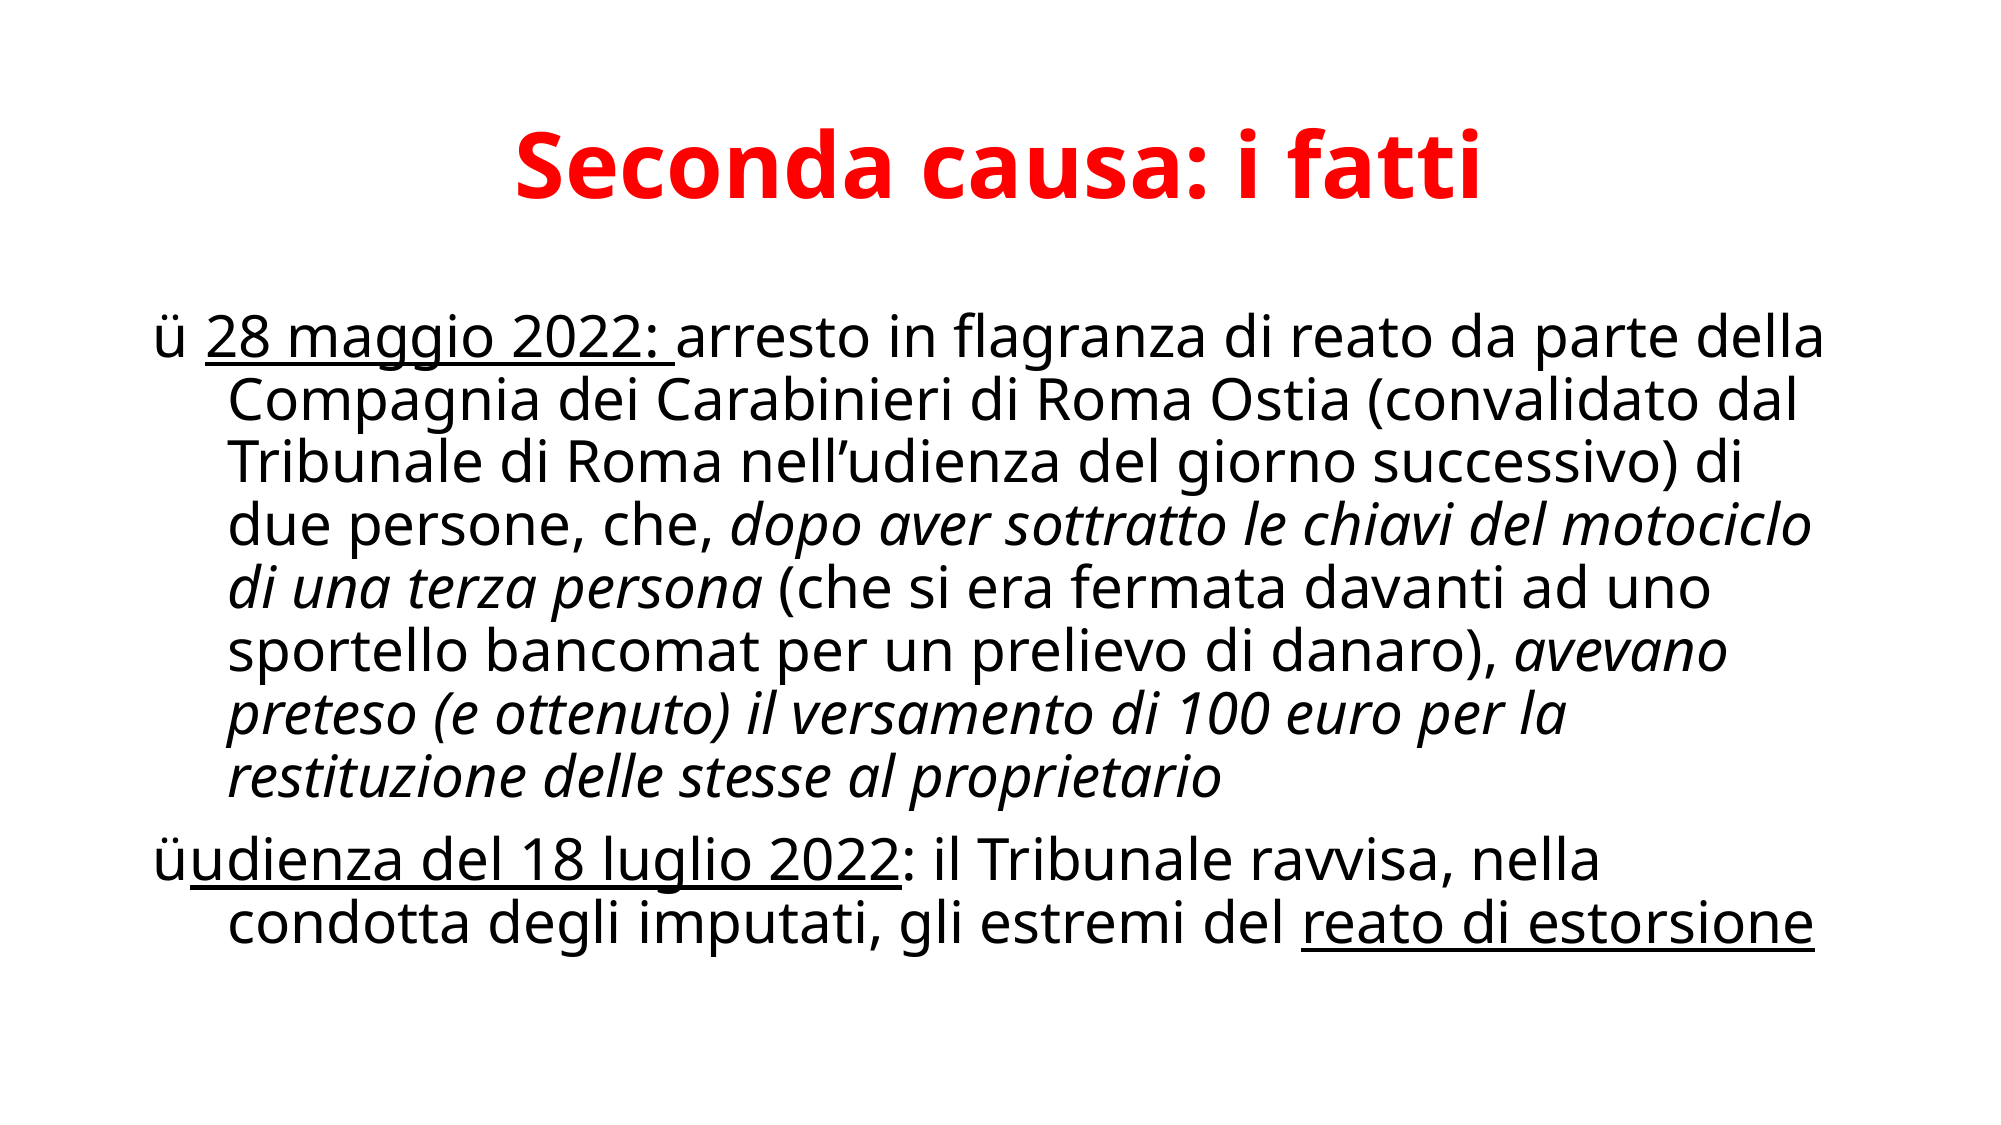

# Seconda causa: i fatti
 28 maggio 2022: arresto in flagranza di reato da parte della Compagnia dei Carabinieri di Roma Ostia (convalidato dal Tribunale di Roma nell’udienza del giorno successivo) di due persone, che, dopo aver sottratto le chiavi del motociclo di una terza persona (che si era fermata davanti ad uno sportello bancomat per un prelievo di danaro), avevano preteso (e ottenuto) il versamento di 100 euro per la restituzione delle stesse al proprietario
udienza del 18 luglio 2022: il Tribunale ravvisa, nella condotta degli imputati, gli estremi del reato di estorsione